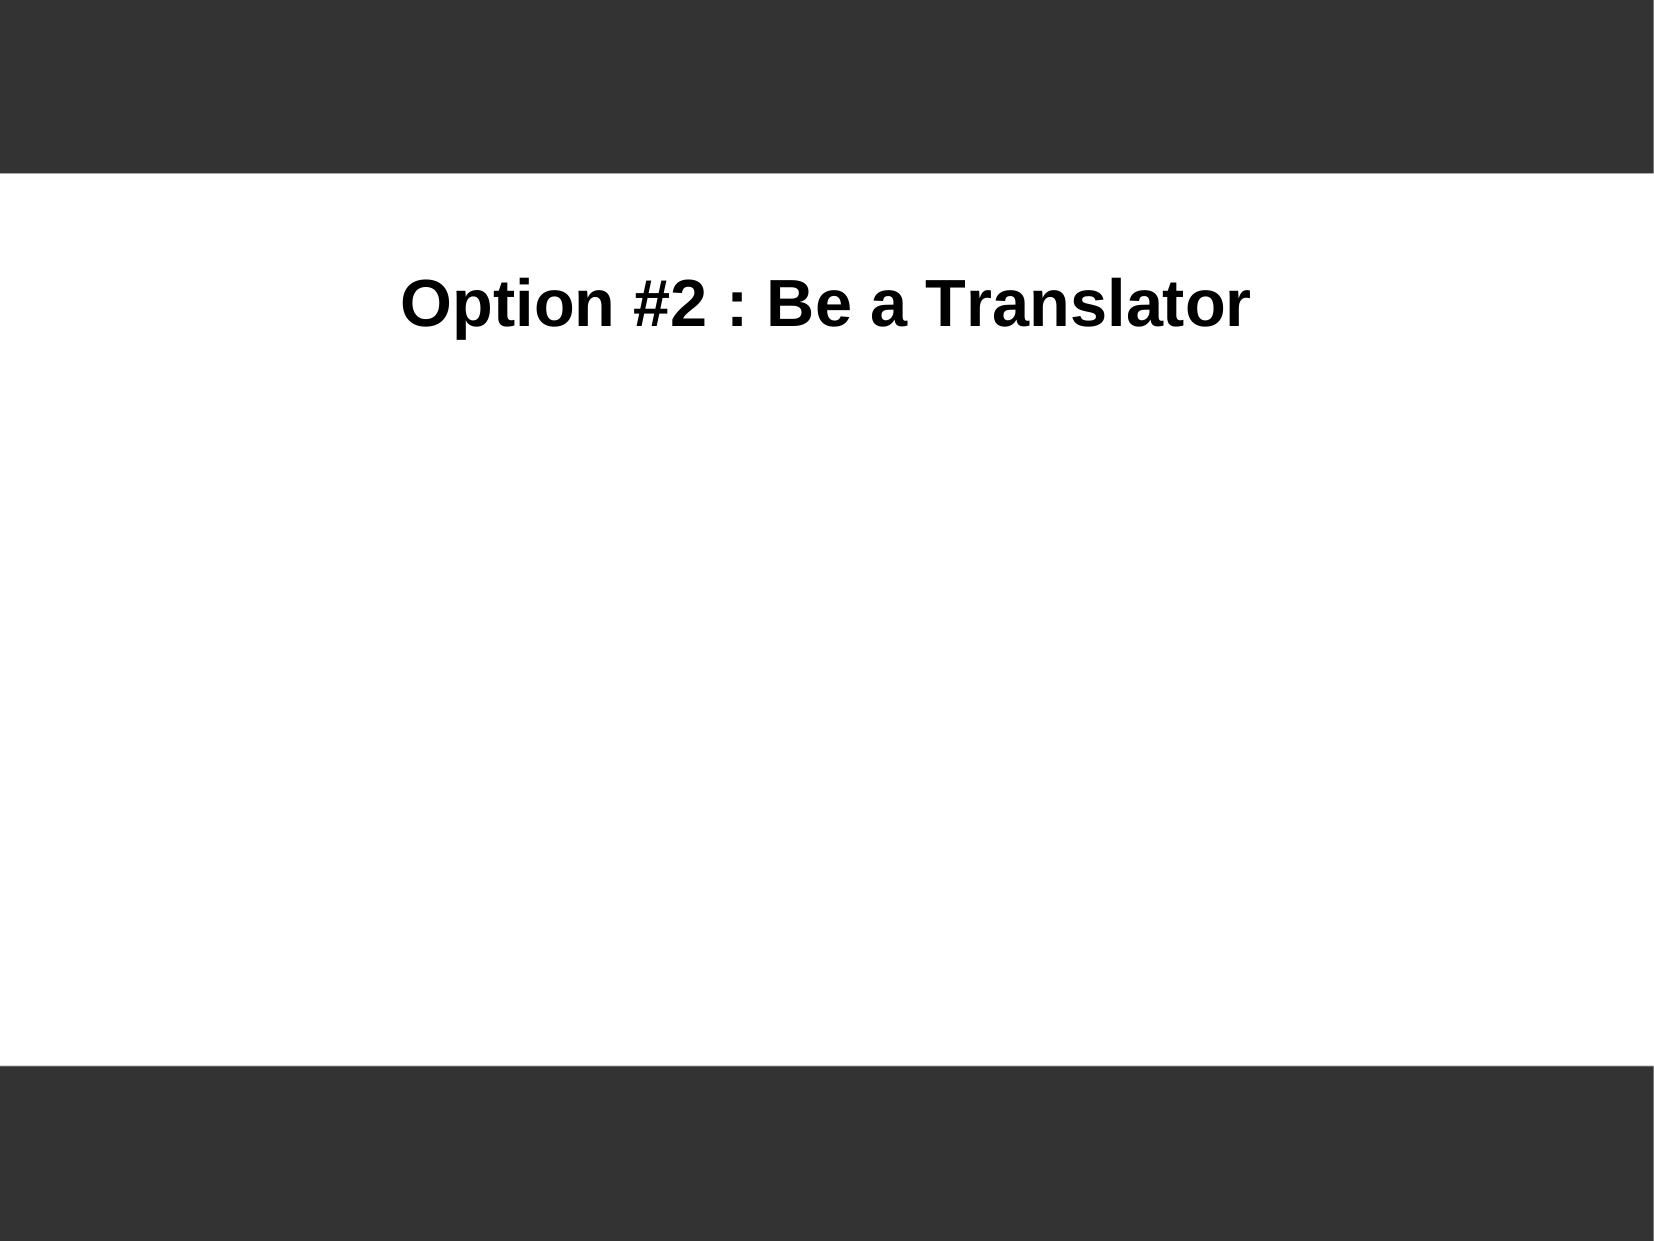

# Option #2 : Be a Translator